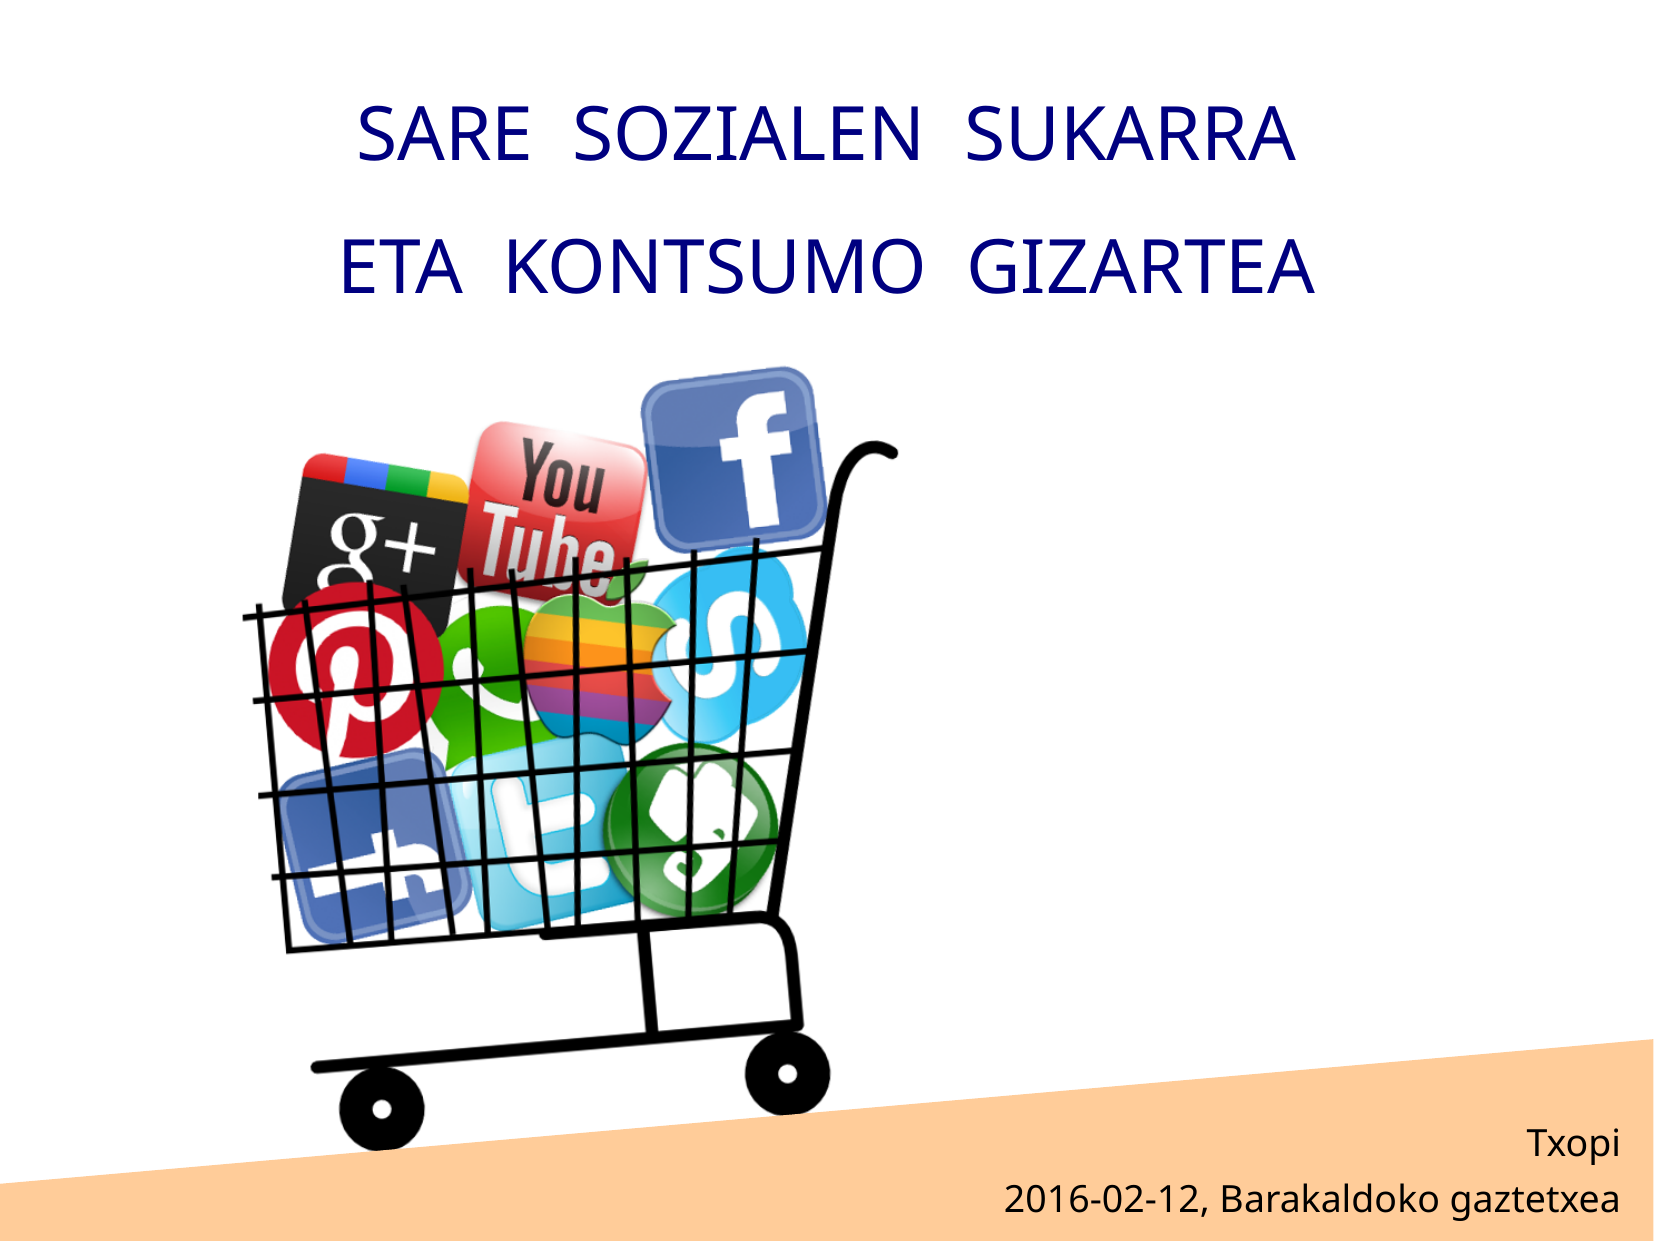

# SARE SOZIALEN SUKARRA ETA KONTSUMO GIZARTEA
Txopi
2016-02-12, Barakaldoko gaztetxea